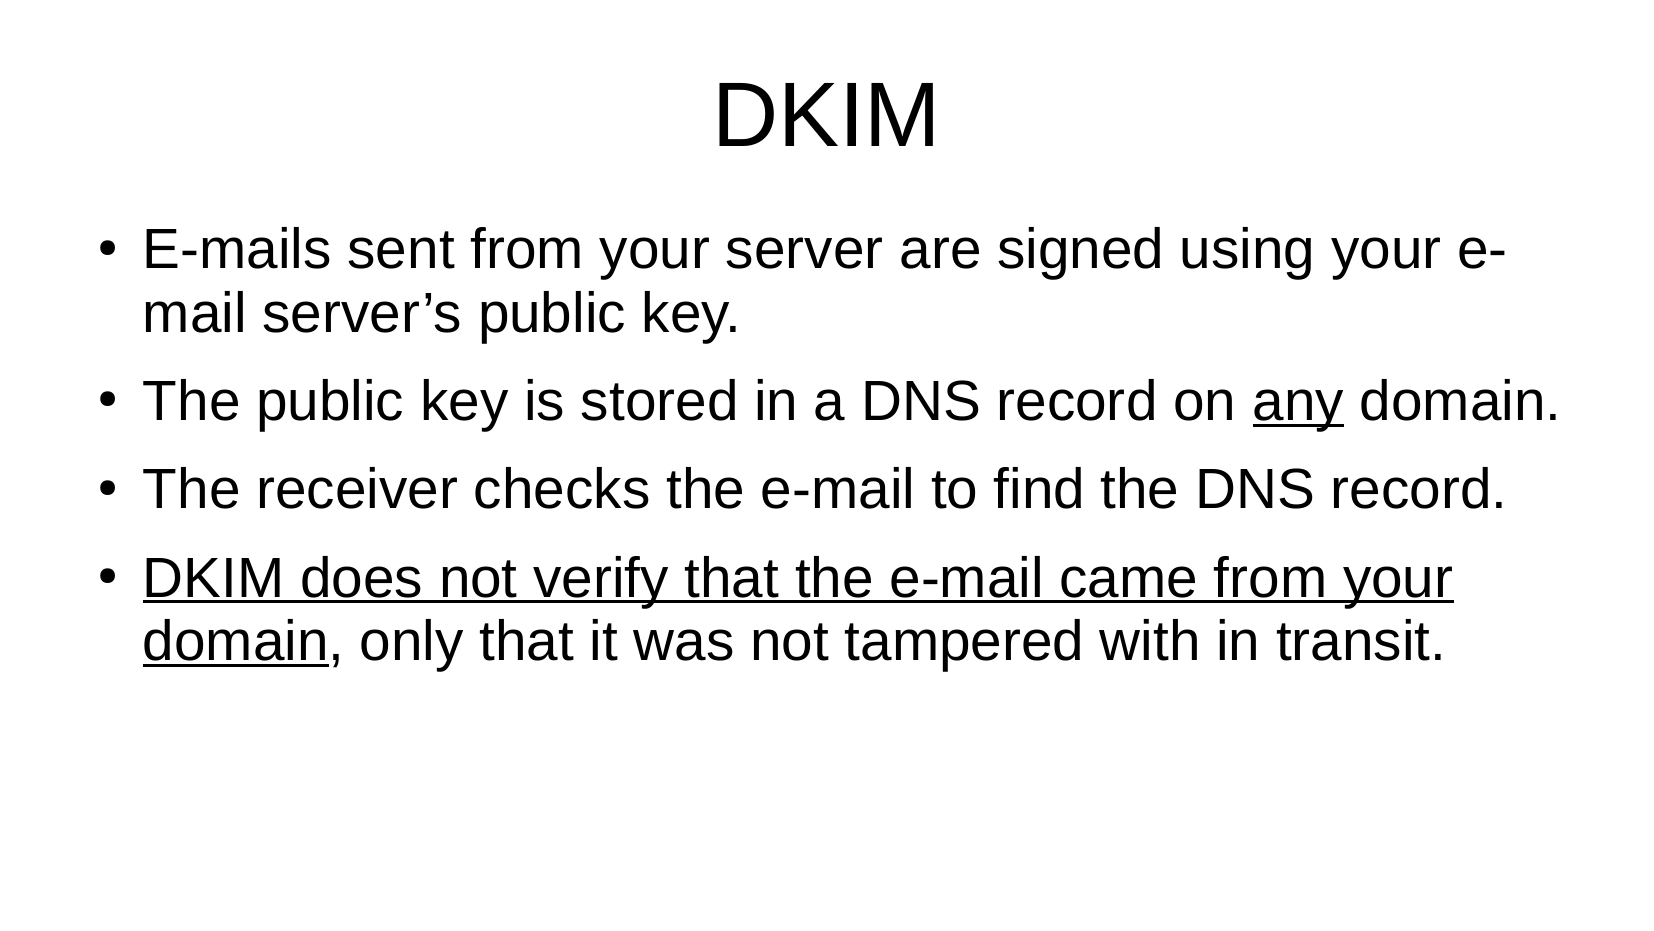

# DKIM
E-mails sent from your server are signed using your e-mail server’s public key.
The public key is stored in a DNS record on any domain.
The receiver checks the e-mail to find the DNS record.
DKIM does not verify that the e-mail came from your domain, only that it was not tampered with in transit.